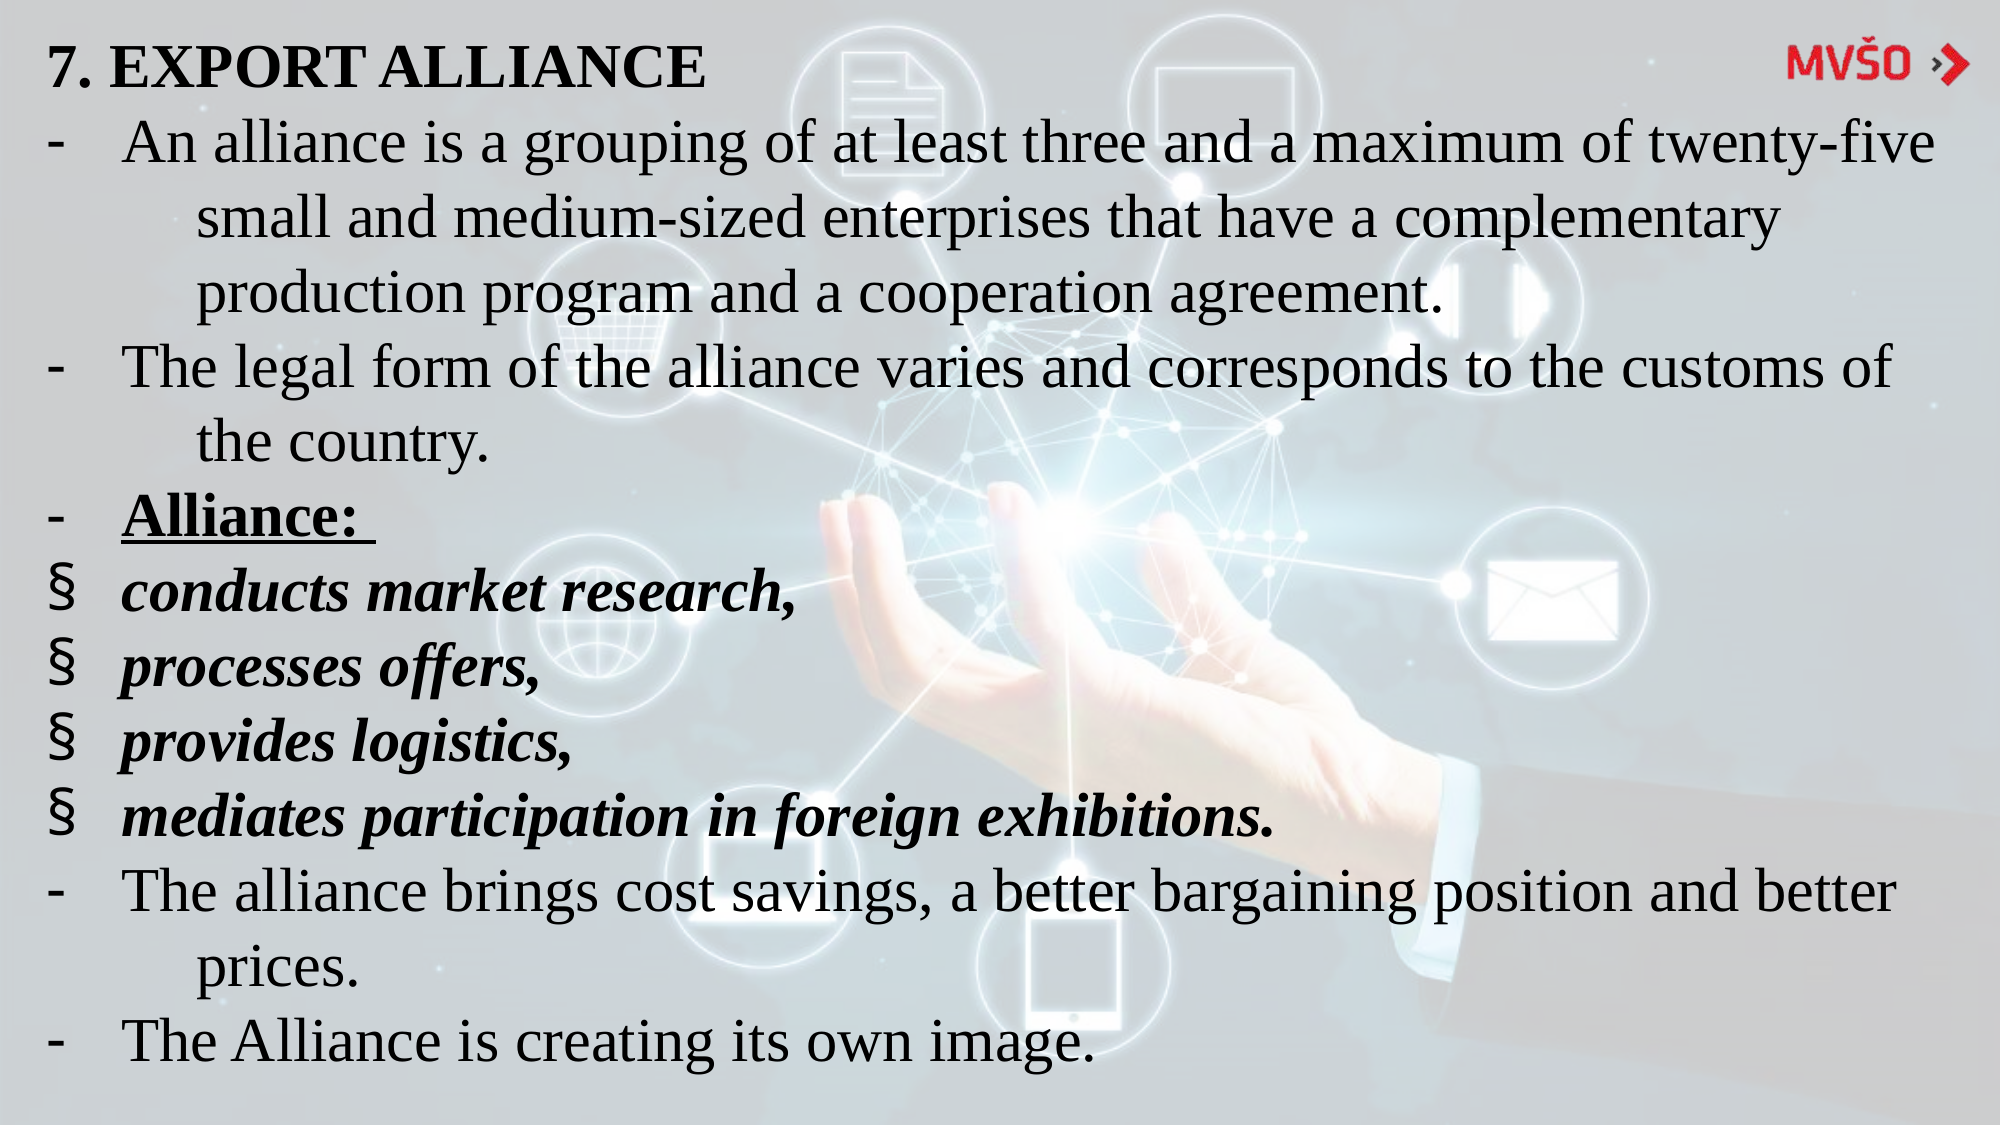

7. EXPORT ALLIANCE
An alliance is a grouping of at least three and a maximum of twenty-five small and medium-sized enterprises that have a complementary production program and a cooperation agreement.
The legal form of the alliance varies and corresponds to the customs of the country.
Alliance:
conducts market research,
processes offers,
provides logistics,
mediates participation in foreign exhibitions.
The alliance brings cost savings, a better bargaining position and better prices.
The Alliance is creating its own image.